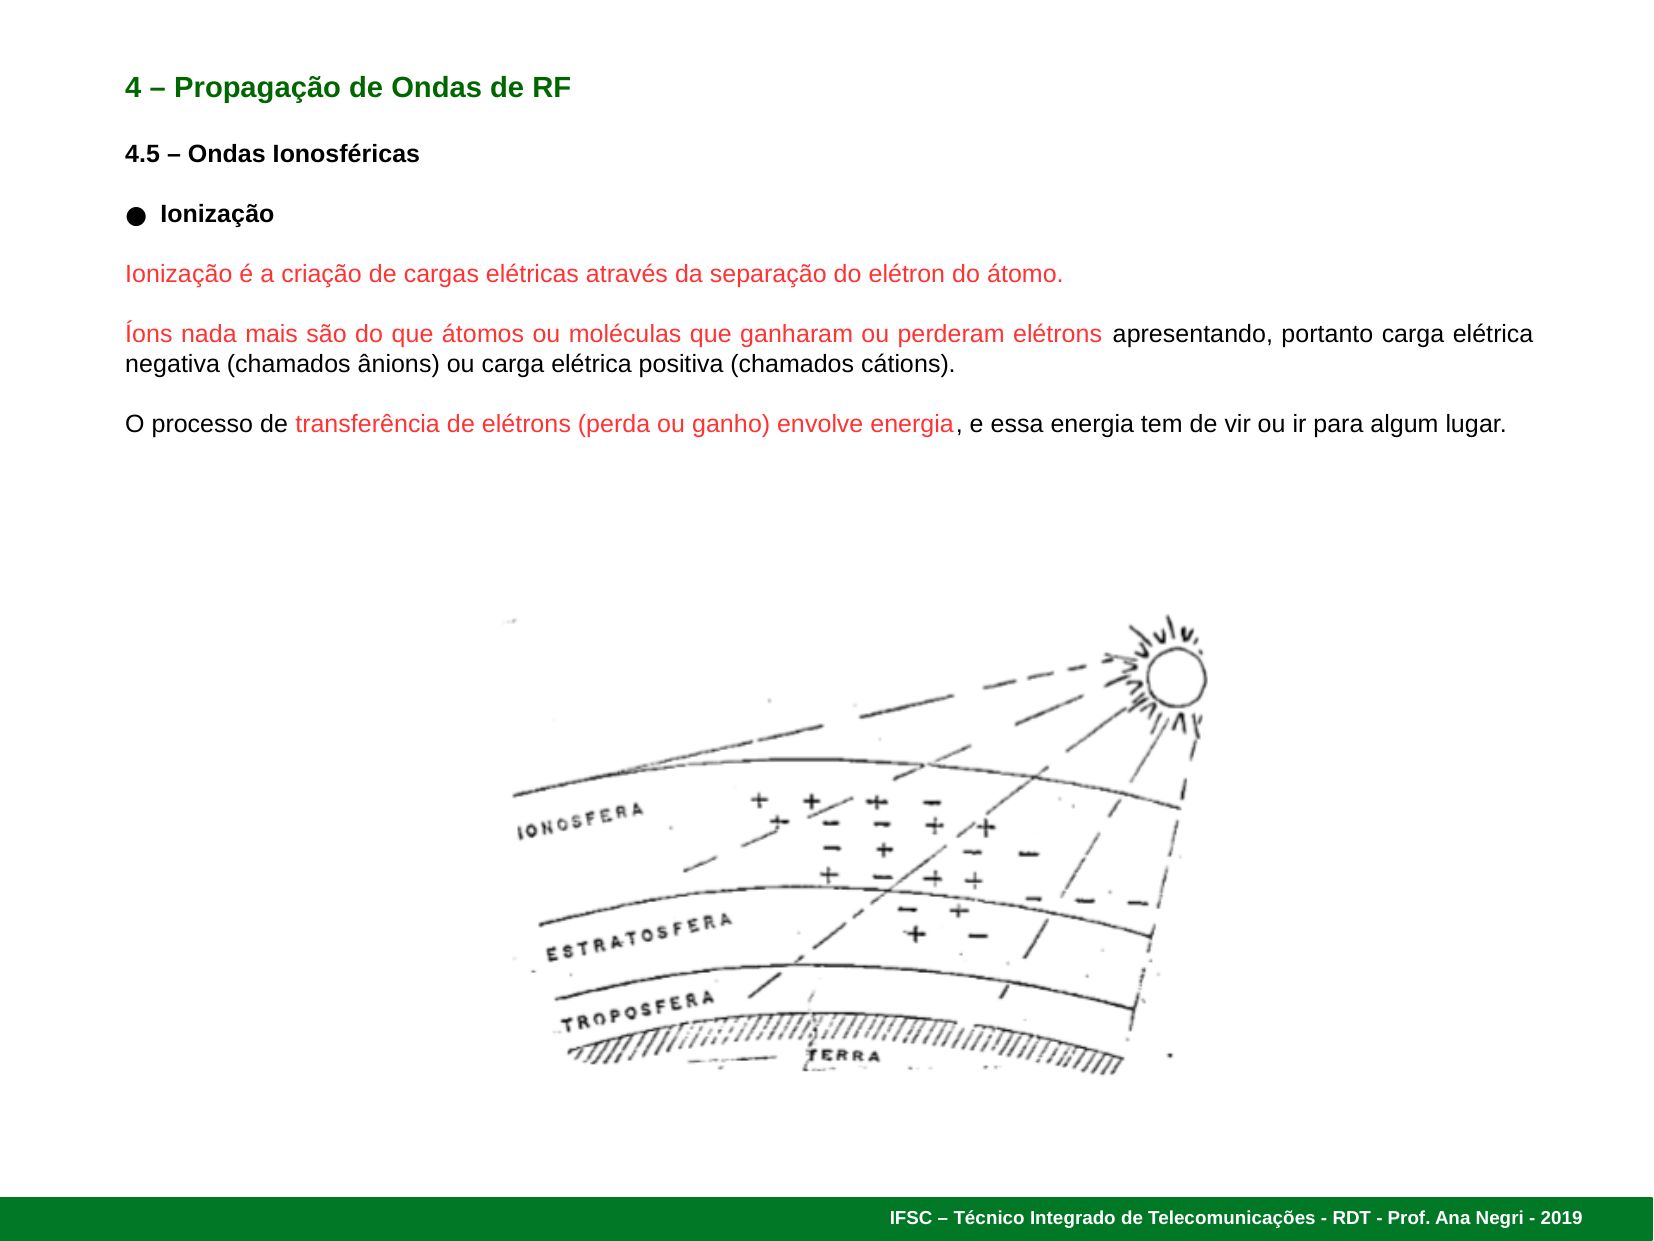

4 – Propagação de Ondas de RF
4.5 – Ondas Ionosféricas
Ionização
Ionização é a criação de cargas elétricas através da separação do elétron do átomo.
Íons nada mais são do que átomos ou moléculas que ganharam ou perderam elétrons apresentando, portanto carga elétrica negativa (chamados ânions) ou carga elétrica positiva (chamados cátions).
O processo de transferência de elétrons (perda ou ganho) envolve energia, e essa energia tem de vir ou ir para algum lugar.
IFSC – Técnico Integrado de Telecomunicações - RDT - Prof. Ana Negri - 2019